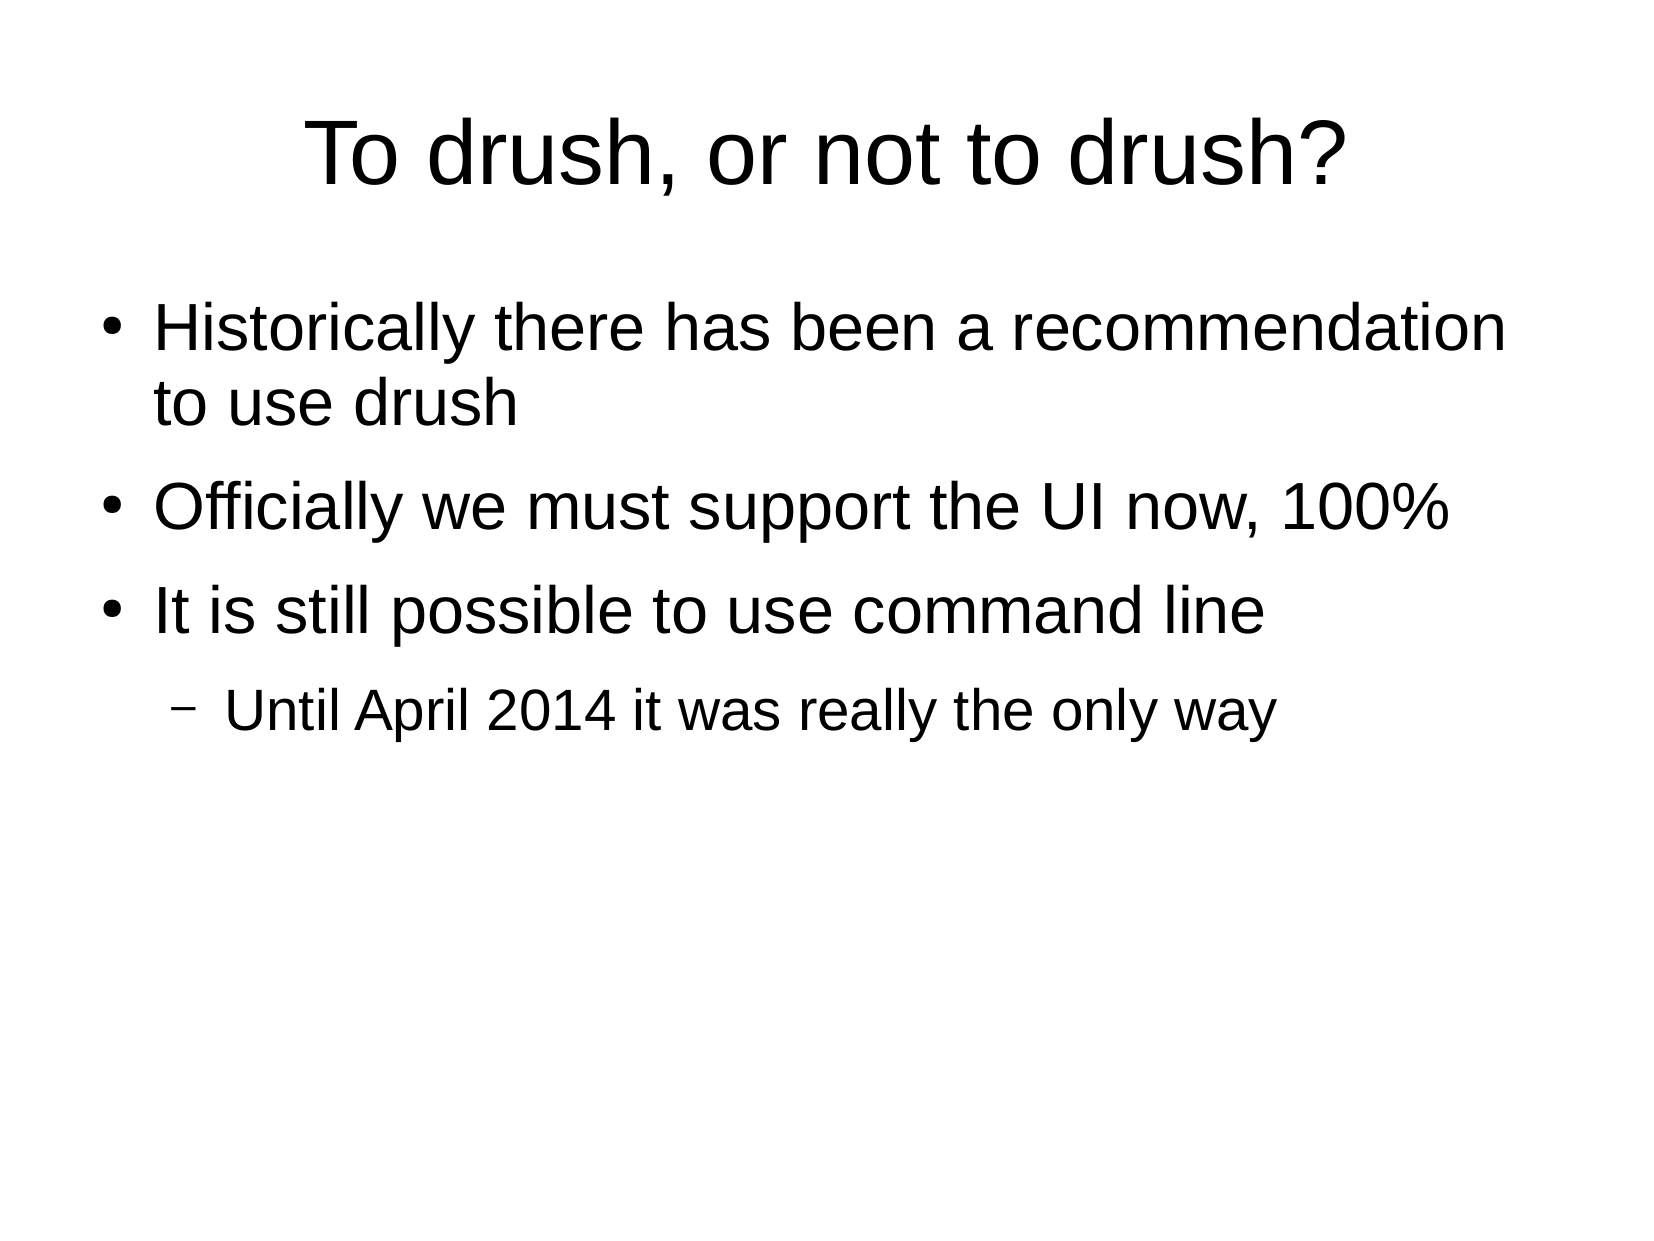

# To drush, or not to drush?
Historically there has been a recommendation to use drush
Officially we must support the UI now, 100%
It is still possible to use command line
Until April 2014 it was really the only way